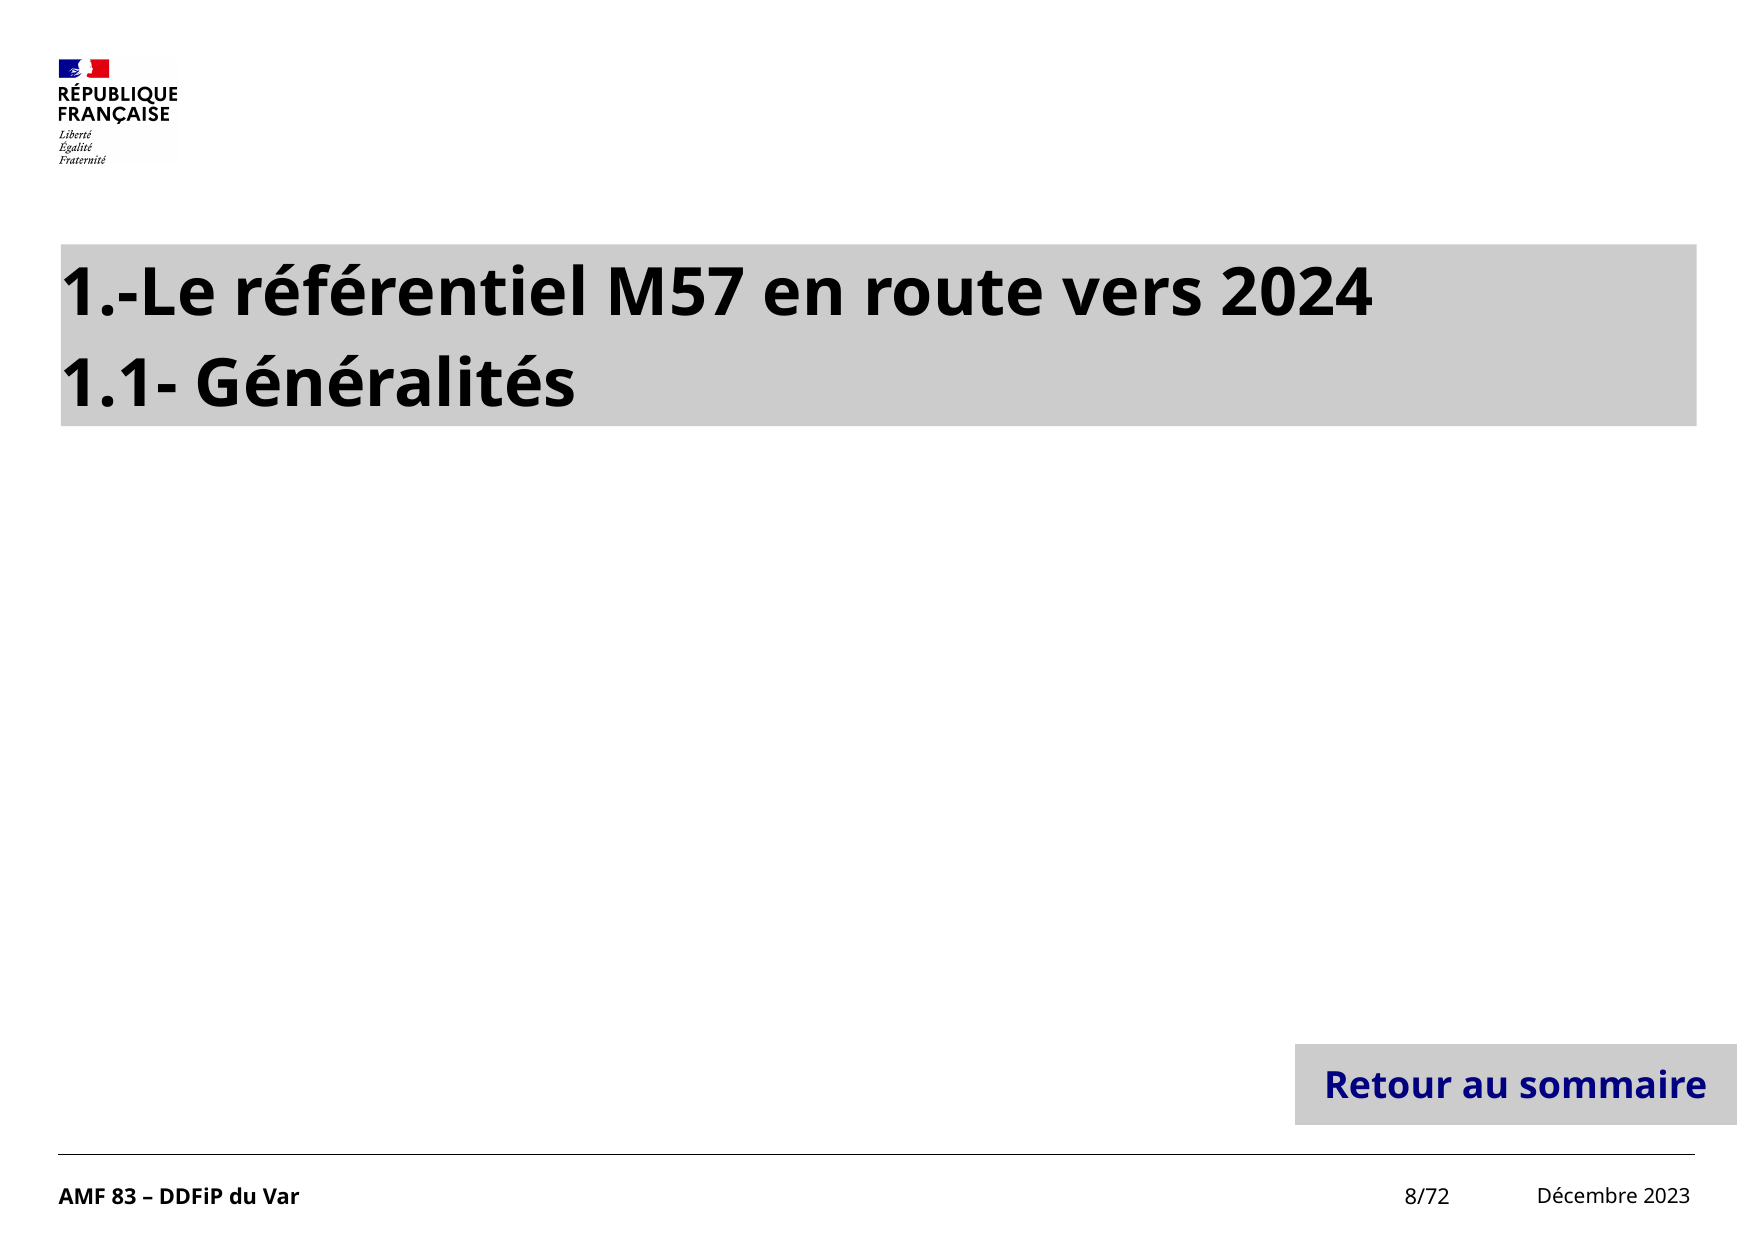

1.-Le référentiel M57 en route vers 2024
1.1- Généralités
Retour au sommaire